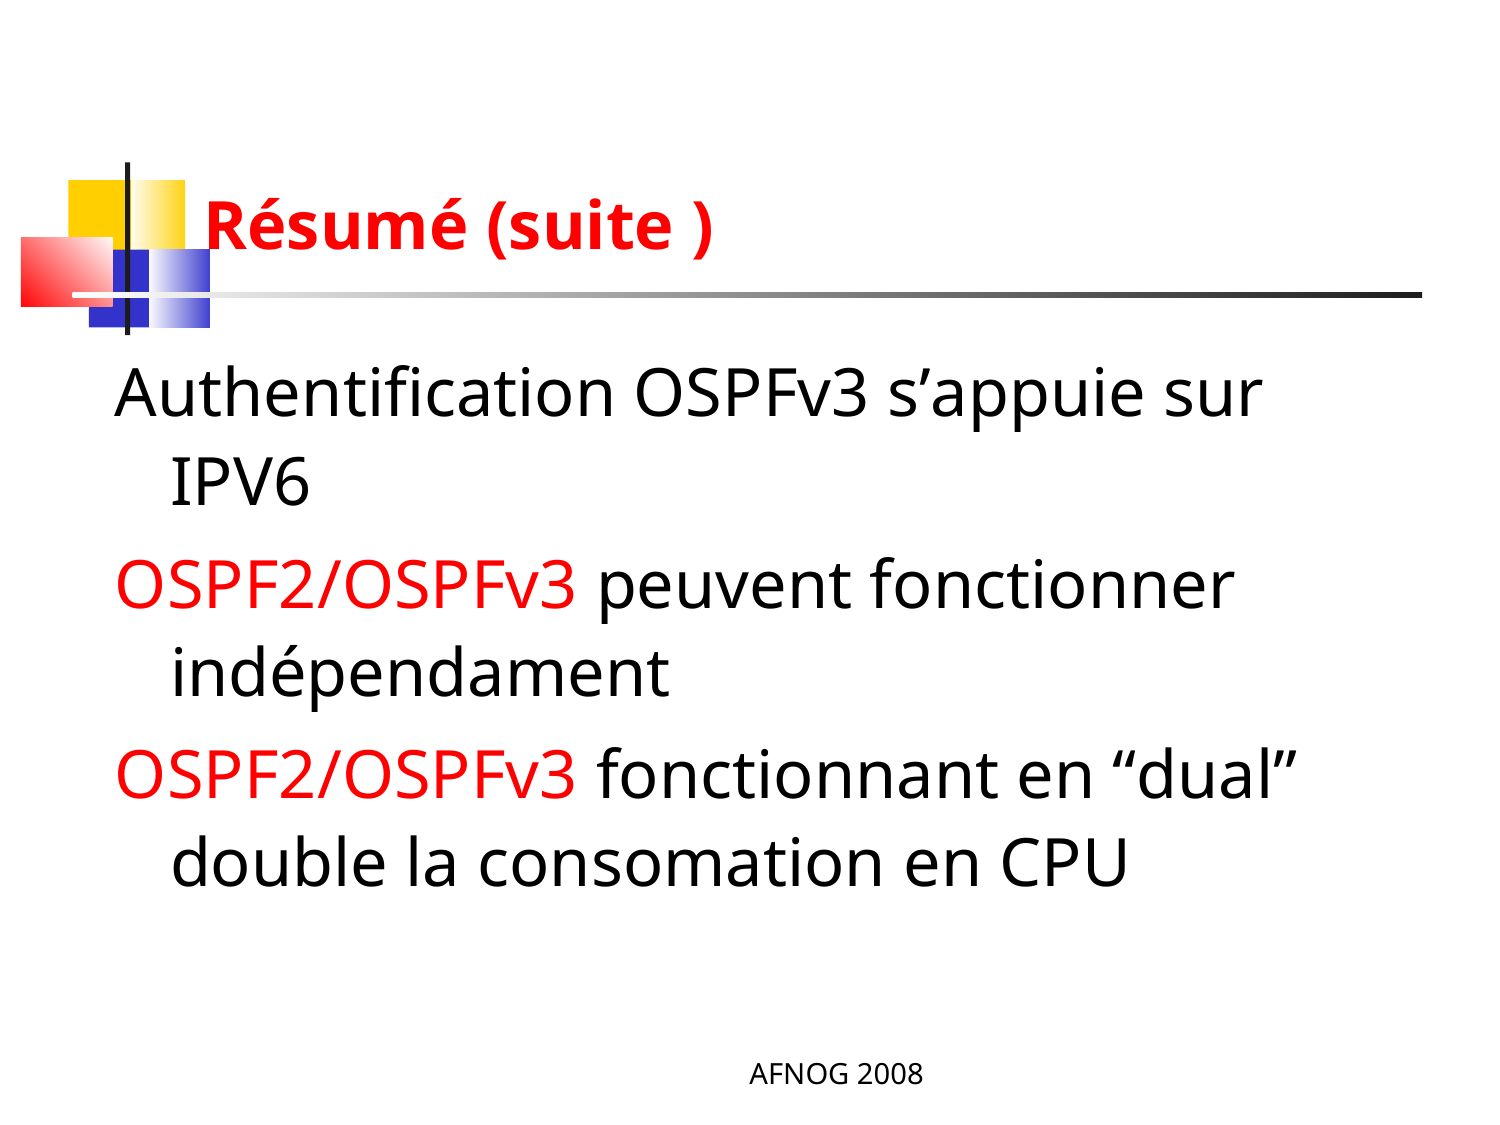

# Résumé (suite )
Authentification OSPFv3 s’appuie sur IPV6
OSPF2/OSPFv3 peuvent fonctionner indépendament
OSPF2/OSPFv3 fonctionnant en “dual” double la consomation en CPU
AFNOG 2008